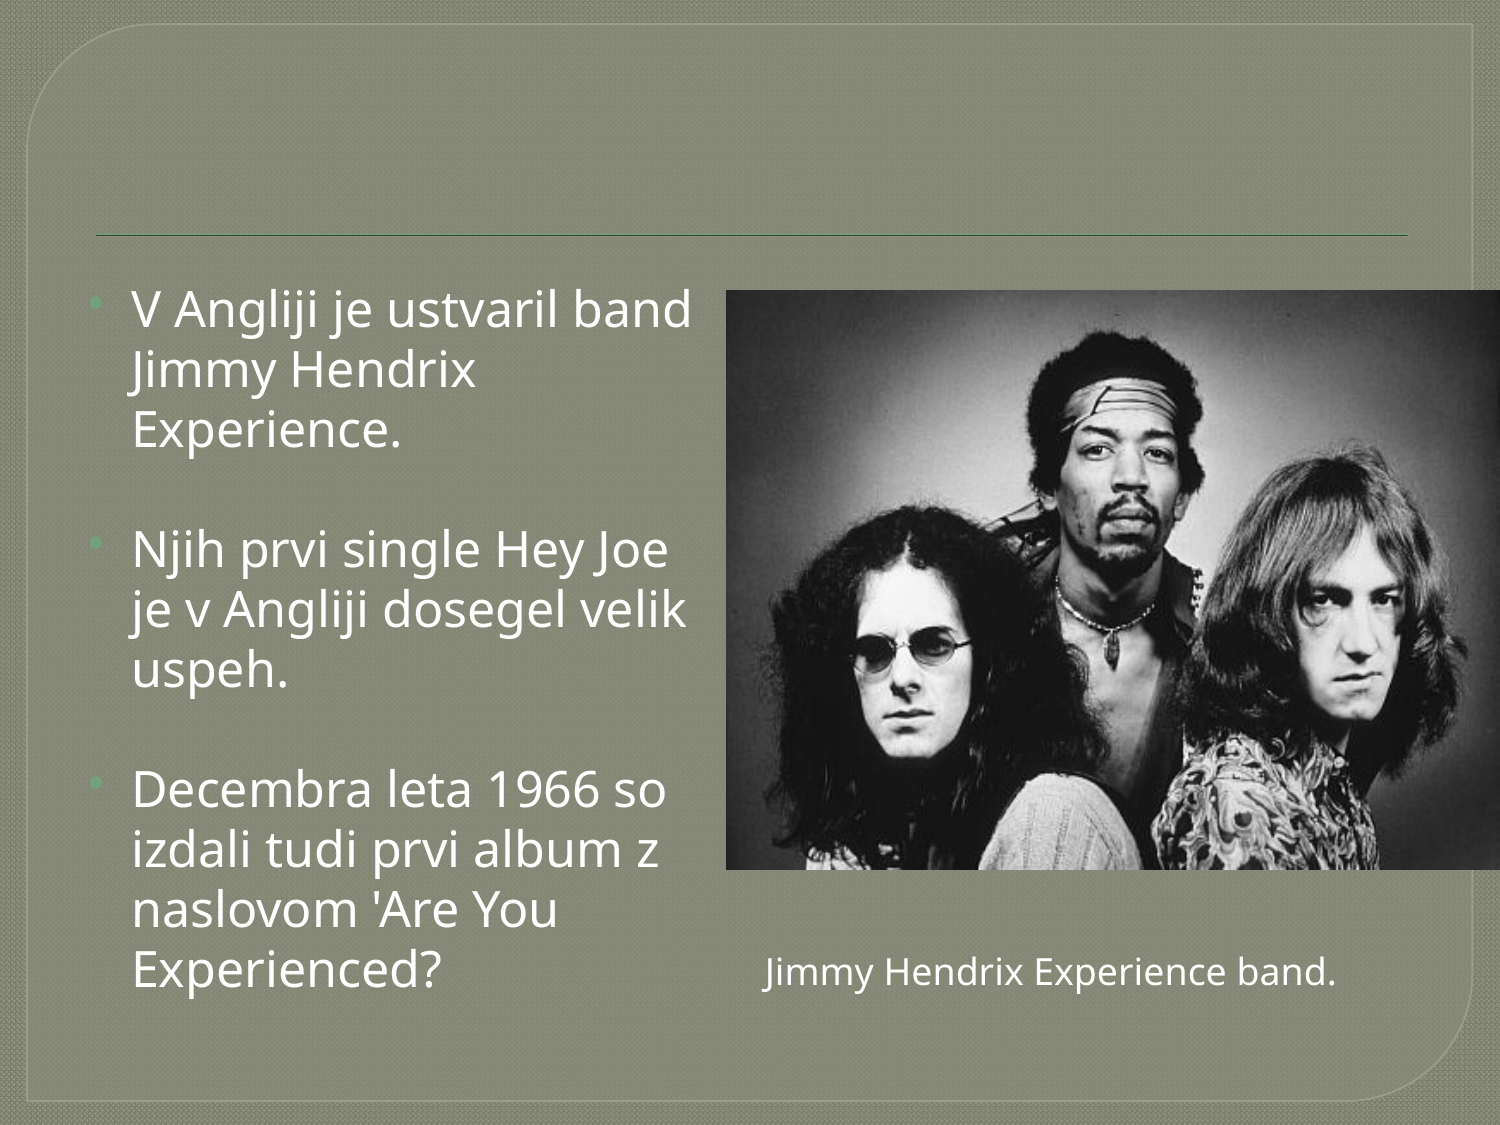

#
V Angliji je ustvaril band Jimmy Hendrix Experience.
Njih prvi single Hey Joe je v Angliji dosegel velik uspeh.
Decembra leta 1966 so izdali tudi prvi album z naslovom 'Are You Experienced?
Jimmy Hendrix Experience band.